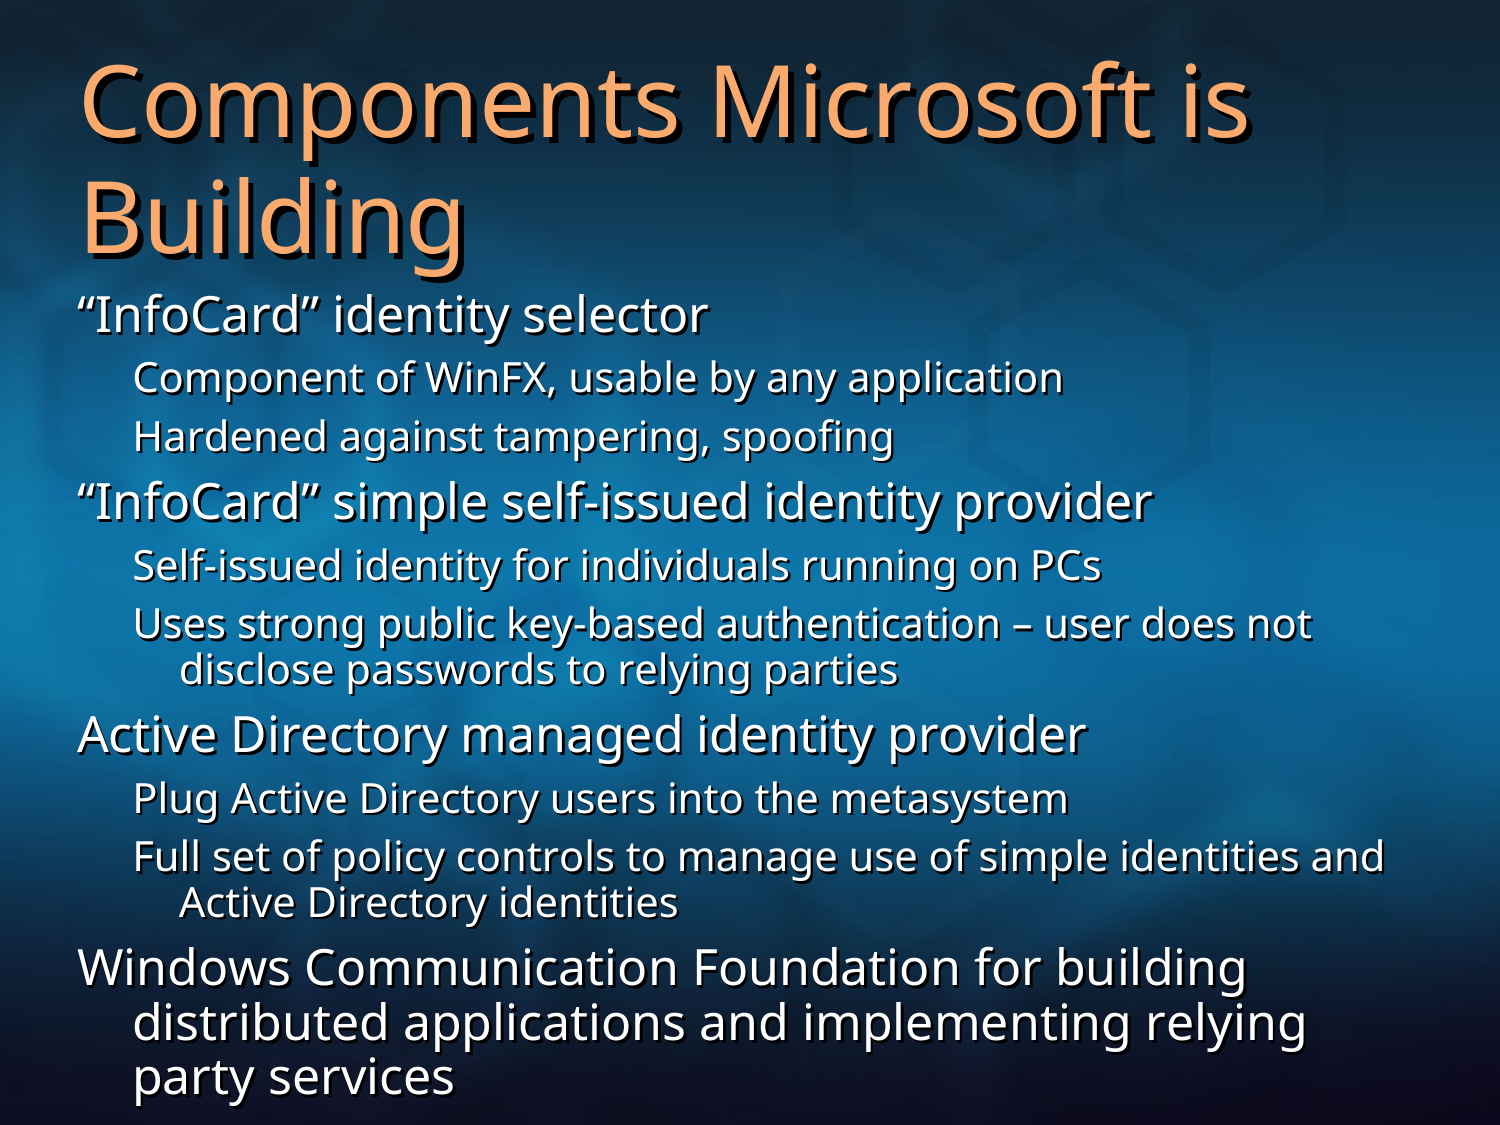

# Components Microsoft is Building
“InfoCard” identity selector
Component of WinFX, usable by any application
Hardened against tampering, spoofing
“InfoCard” simple self-issued identity provider
Self-issued identity for individuals running on PCs
Uses strong public key-based authentication – user does not disclose passwords to relying parties
Active Directory managed identity provider
Plug Active Directory users into the metasystem
Full set of policy controls to manage use of simple identities and Active Directory identities
Windows Communication Foundation for building distributed applications and implementing relying party services